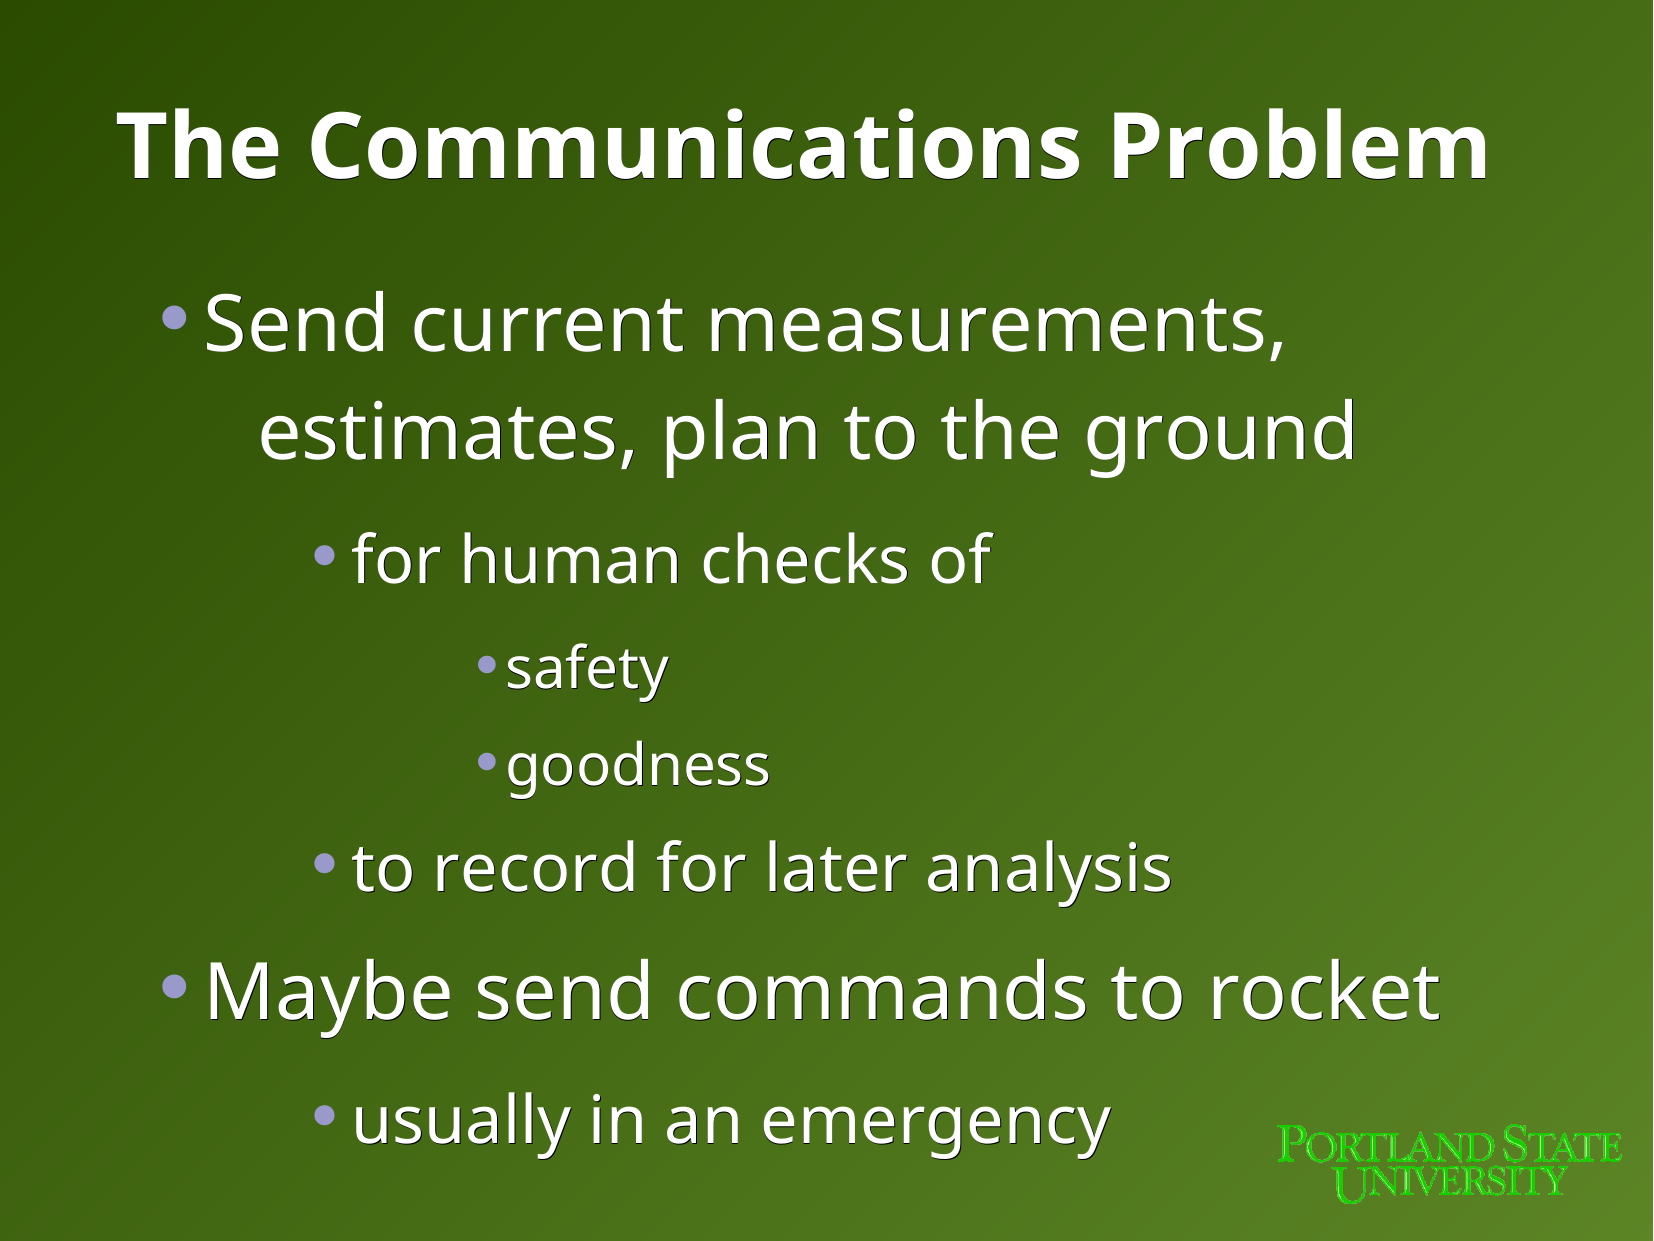

# The Communications Problem
Send current measurements, estimates, plan to the ground
for human checks of
safety
goodness
to record for later analysis
Maybe send commands to rocket
usually in an emergency